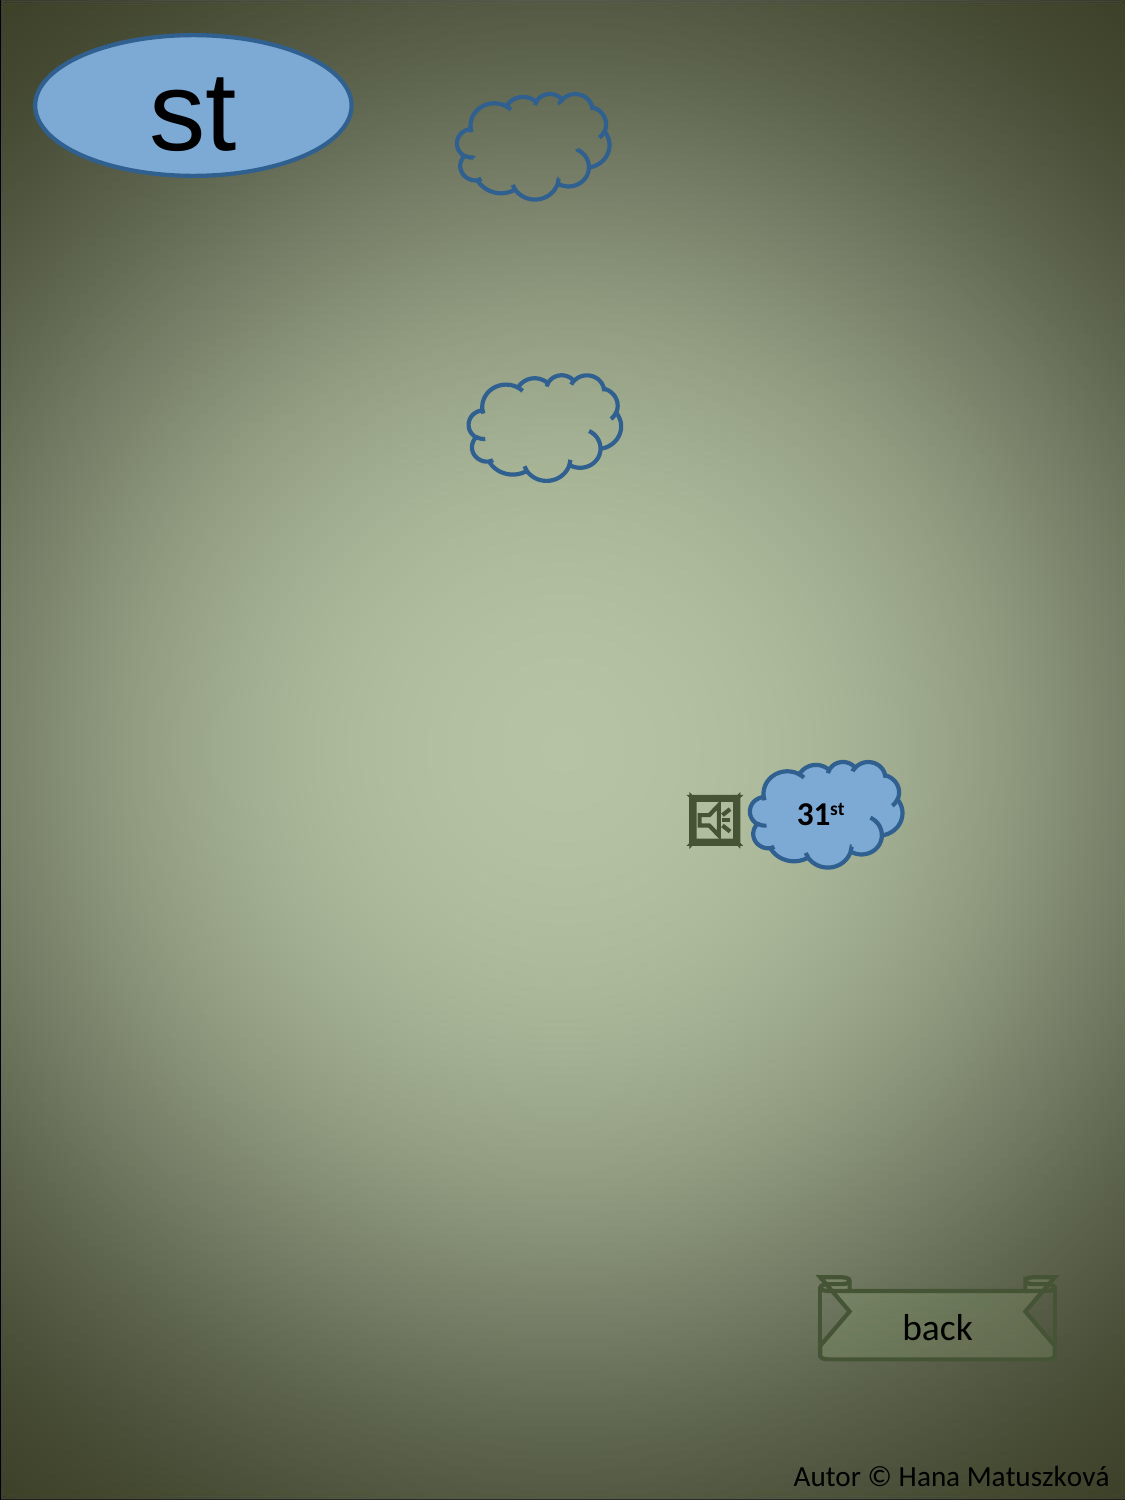

st
31st
back
Autor © Hana Matuszková